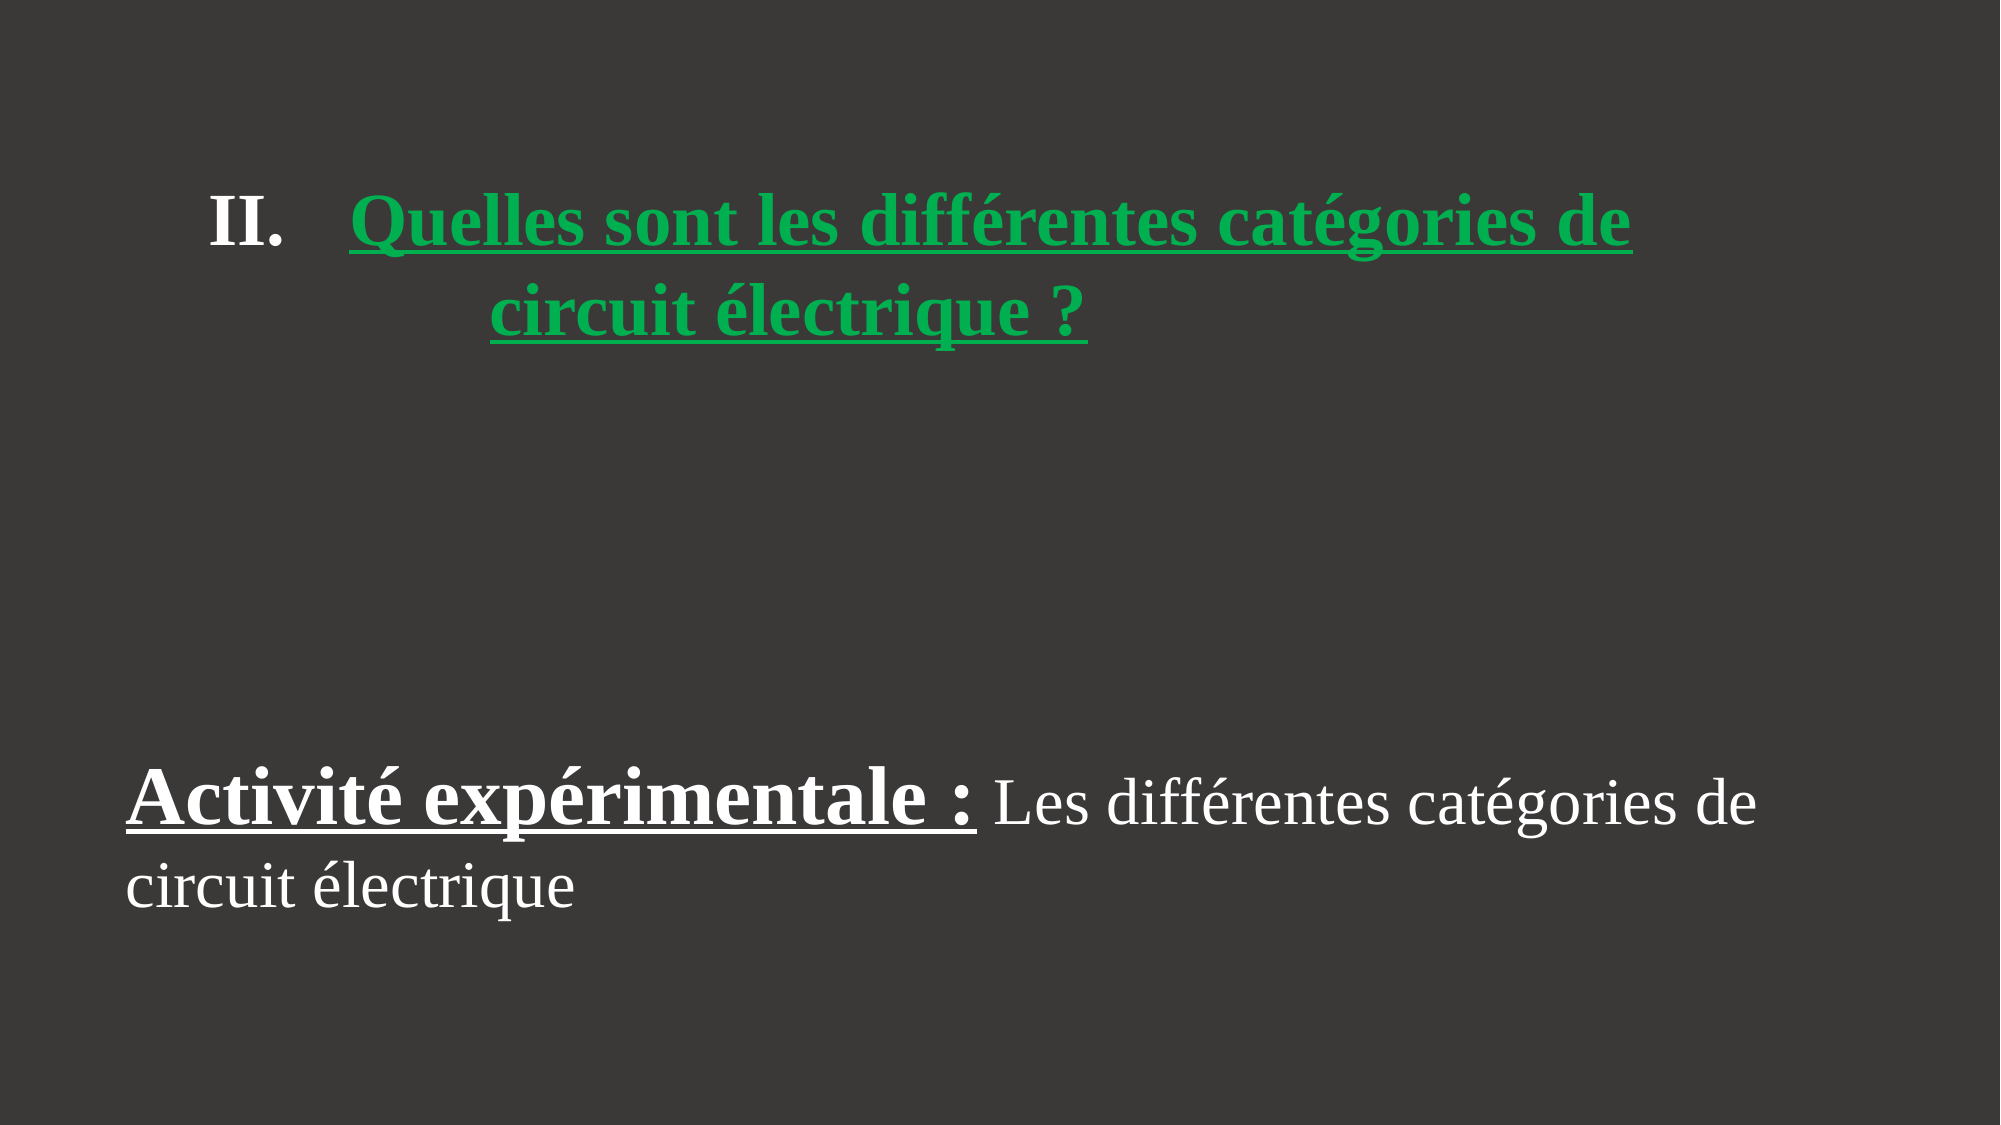

Quelles sont les différentes catégories de circuit électrique ?
Activité expérimentale : Les différentes catégories de circuit électrique